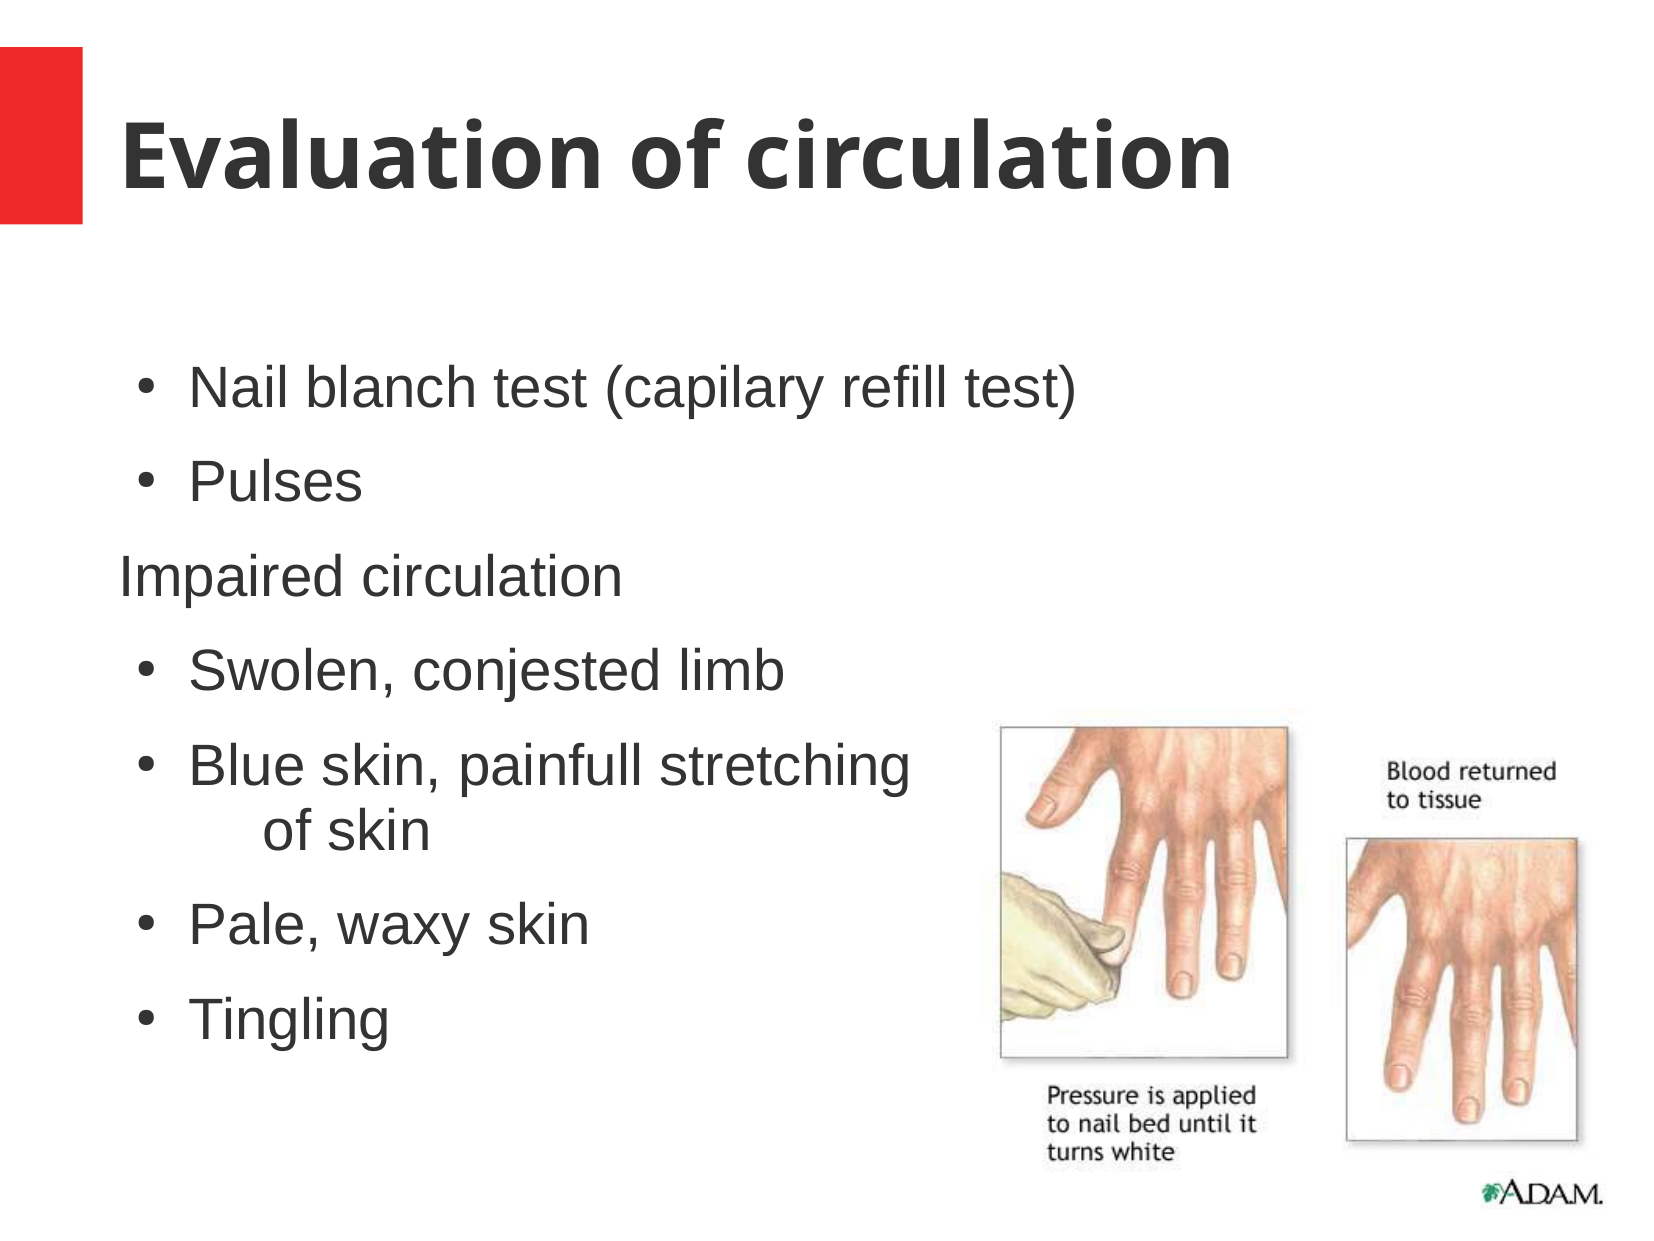

# Evaluation of circulation
Nail blanch test (capilary refill test)
Pulses
Impaired circulation
Swolen, conjested limb
Blue skin, painfull stretching
	of skin
Pale, waxy skin
Tingling